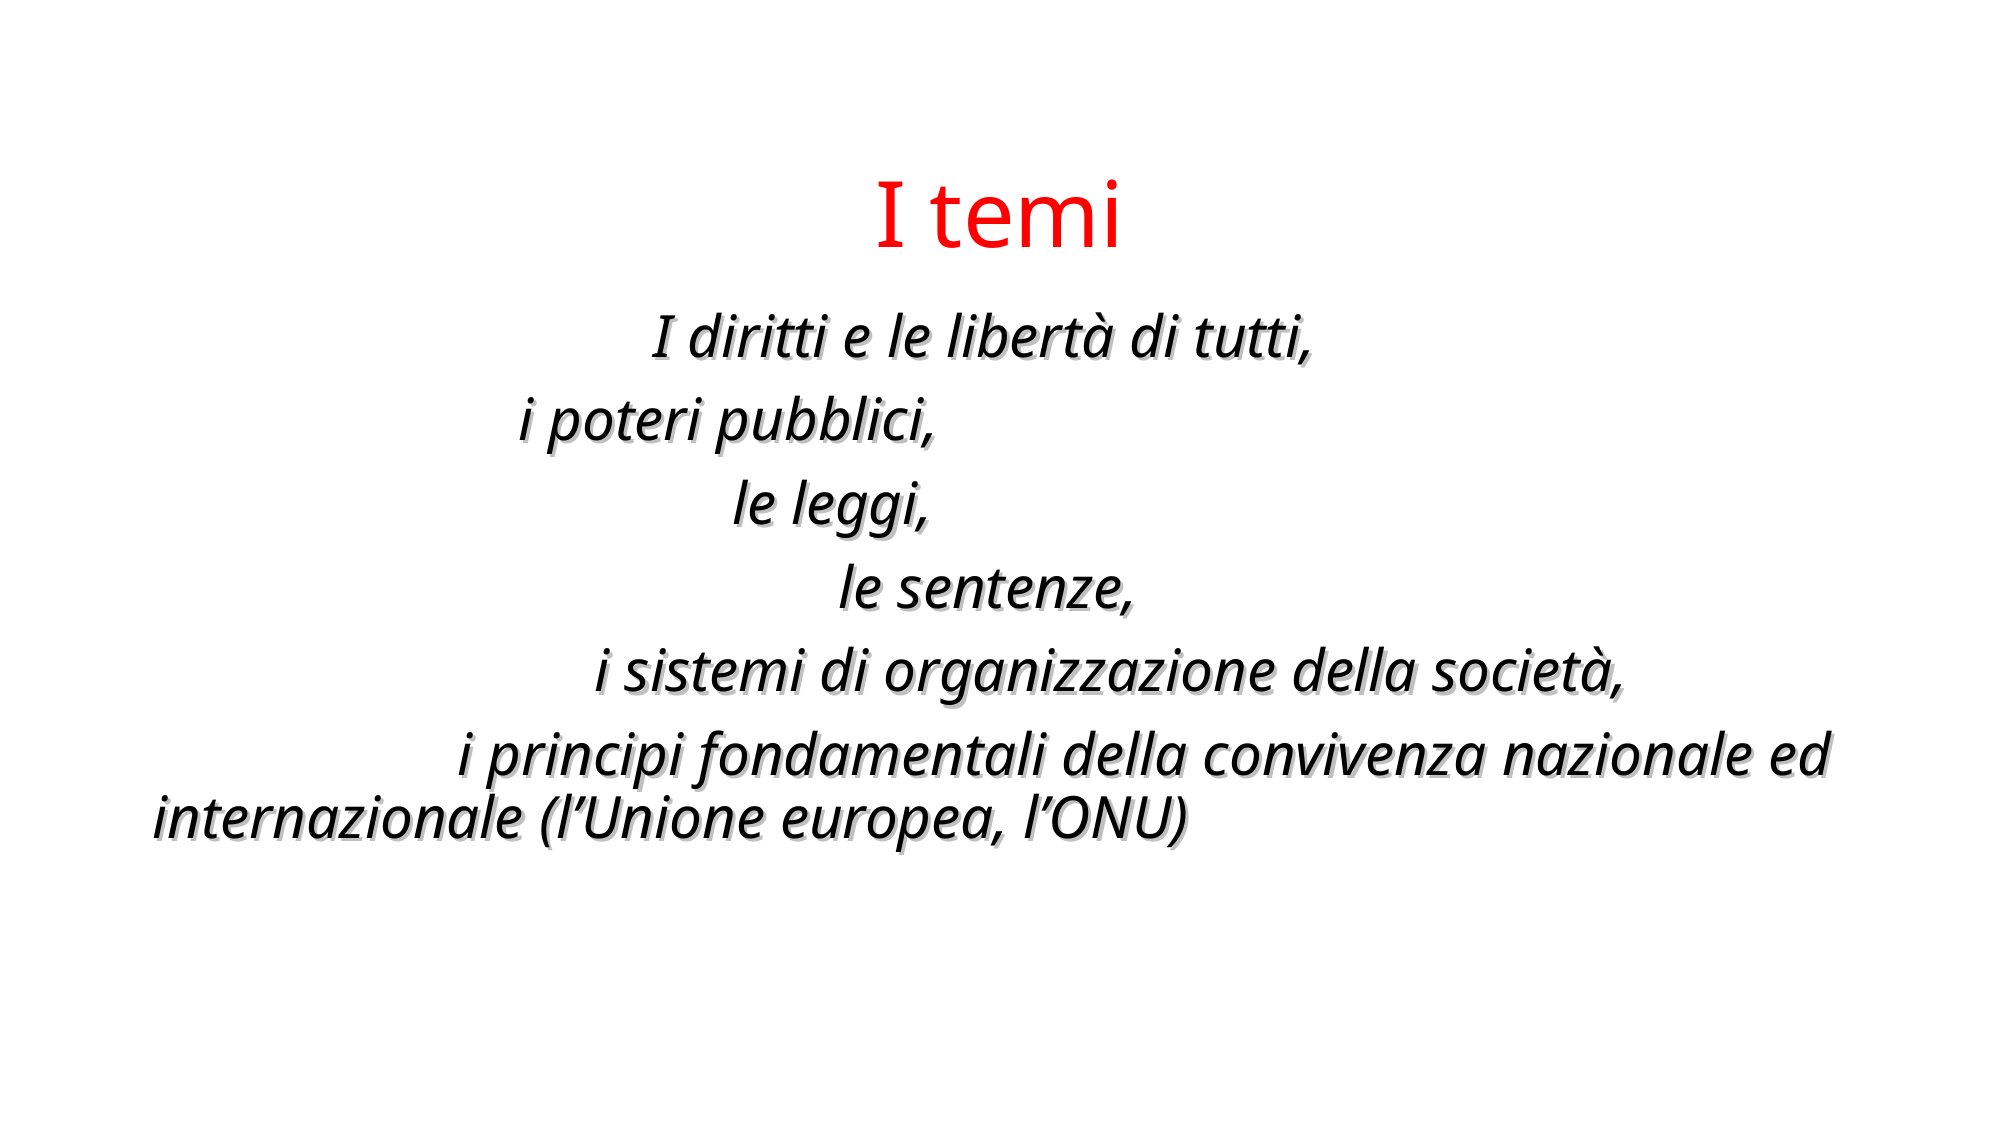

# I temi
I diritti e le libertà di tutti,
 i poteri pubblici,
 le leggi,
 le sentenze,
 i sistemi di organizzazione della società,
 i principi fondamentali della convivenza nazionale ed internazionale (l’Unione europea, l’ONU)